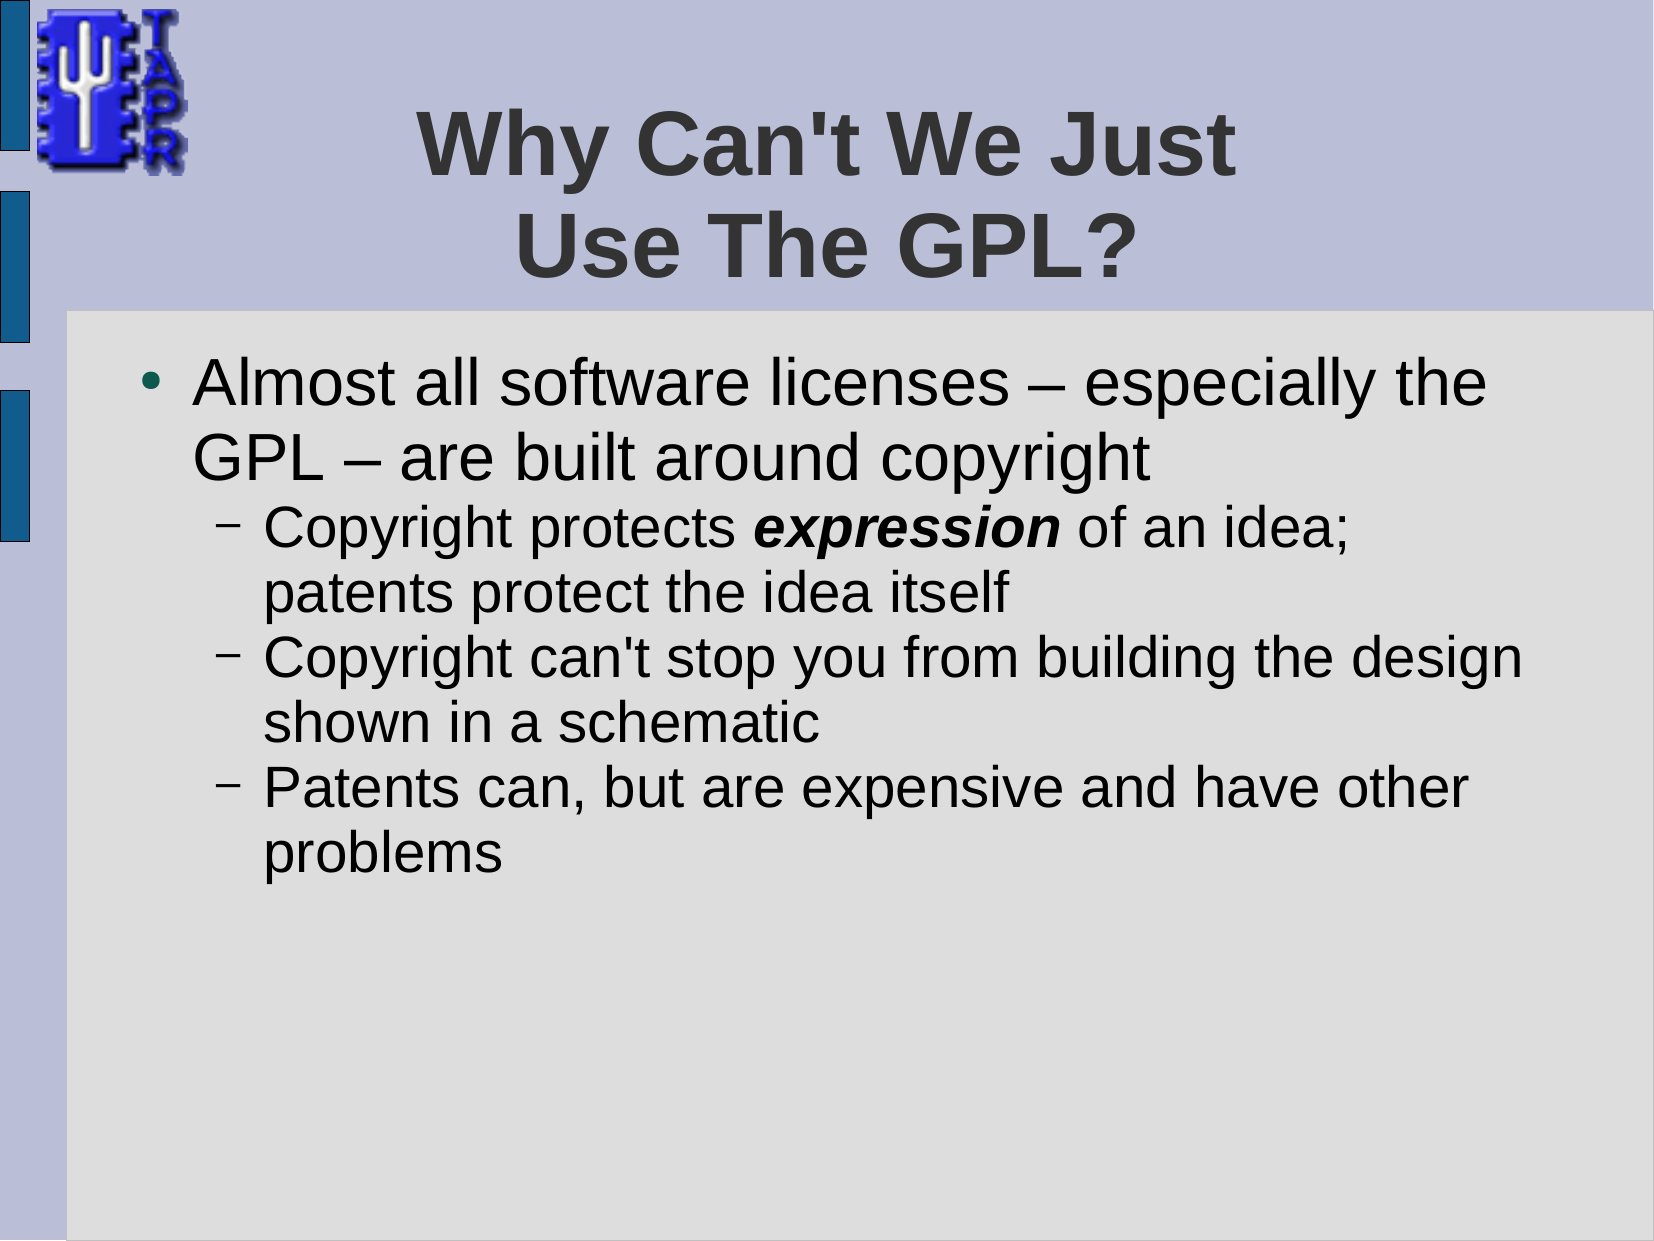

# Why Can't We Just Use The GPL?
Almost all software licenses – especially the GPL – are built around copyright
Copyright protects expression of an idea; patents protect the idea itself
Copyright can't stop you from building the design shown in a schematic
Patents can, but are expensive and have other problems